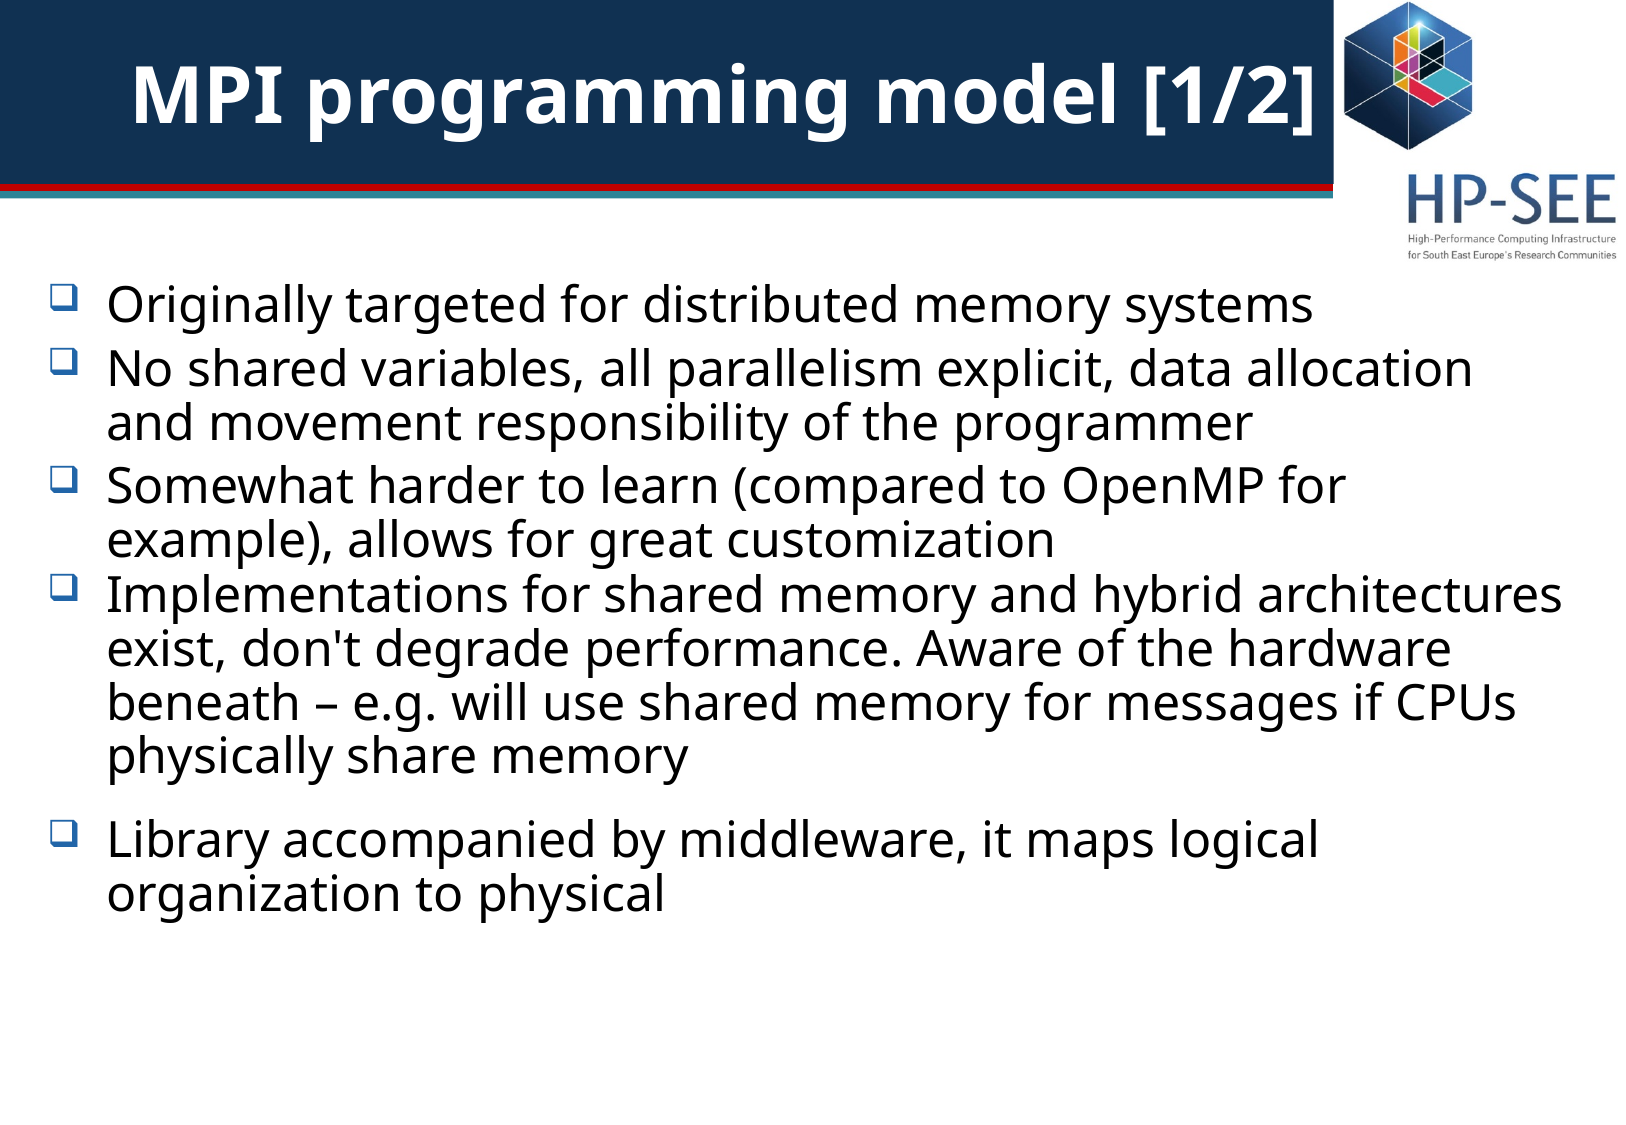

# MPI programming model [1/2]
Originally targeted for distributed memory systems
No shared variables, all parallelism explicit, data allocation and movement responsibility of the programmer
Somewhat harder to learn (compared to OpenMP for example), allows for great customization
Implementations for shared memory and hybrid architectures exist, don't degrade performance. Aware of the hardware beneath – e.g. will use shared memory for messages if CPUs physically share memory
Library accompanied by middleware, it maps logical organization to physical